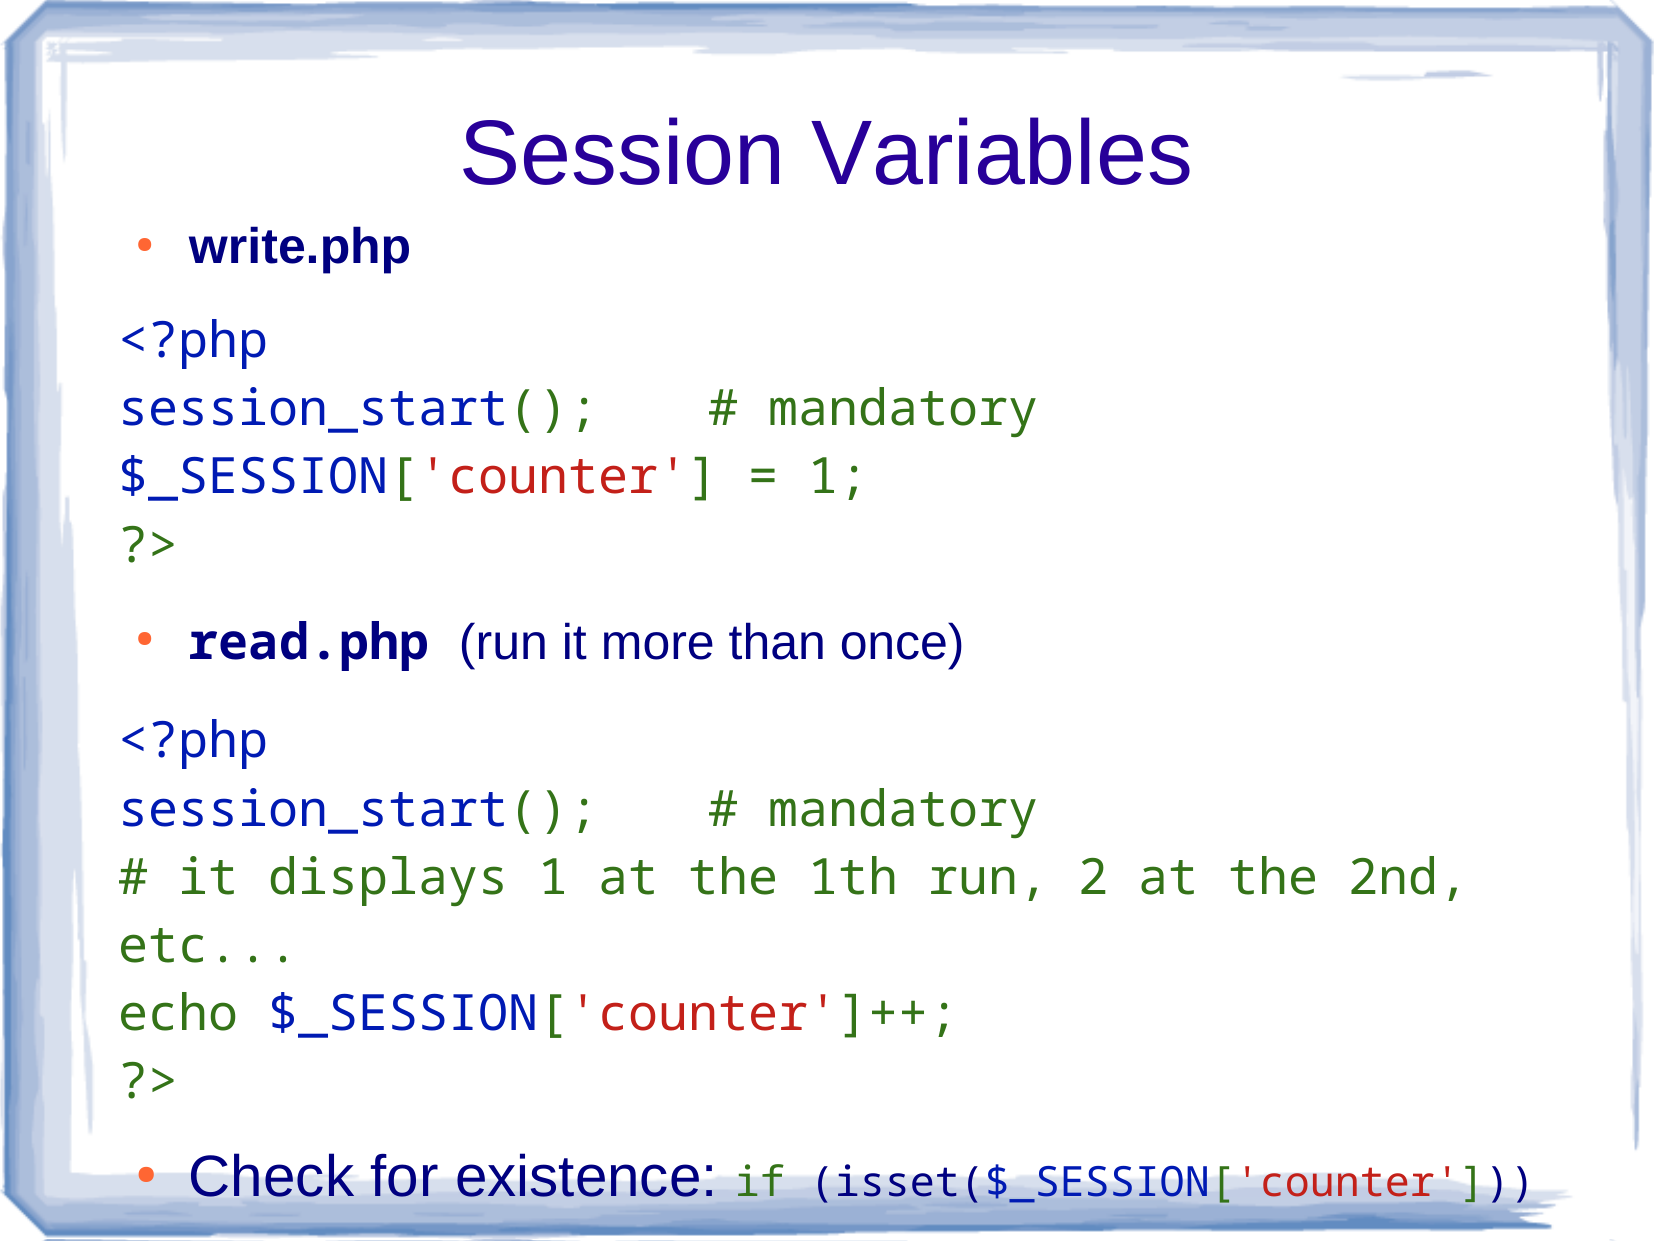

# Session Variables
write.php
<?php
session_start();	# mandatory
$_SESSION['counter'] = 1;
?>
read.php (run it more than once)
<?php
session_start();	# mandatory
# it displays 1 at the 1th run, 2 at the 2nd, etc...
echo $_SESSION['counter']++;
?>
Check for existence: if (isset($_SESSION['counter']))
Unregister: unset($_SESSION['counter']);